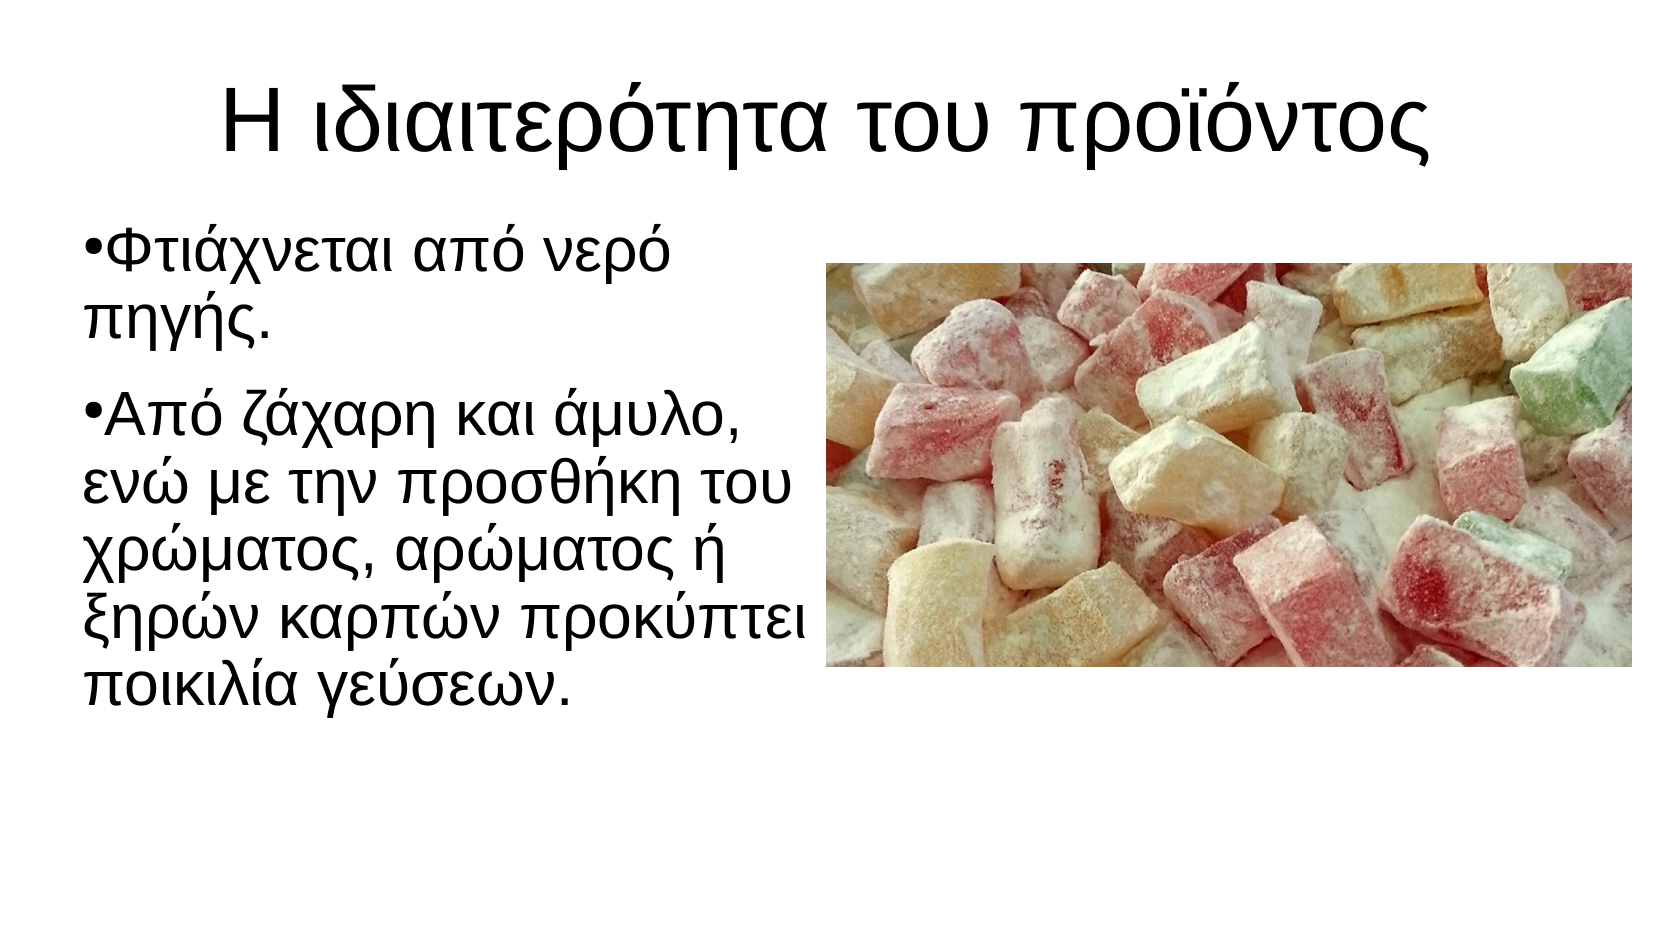

# Η ιδιαιτερότητα του προϊόντος
Φτιάχνεται από νερό πηγής.
Από ζάχαρη και άμυλο, ενώ με την προσθήκη του χρώματος, αρώματος ή ξηρών καρπών προκύπτει ποικιλία γεύσεων.